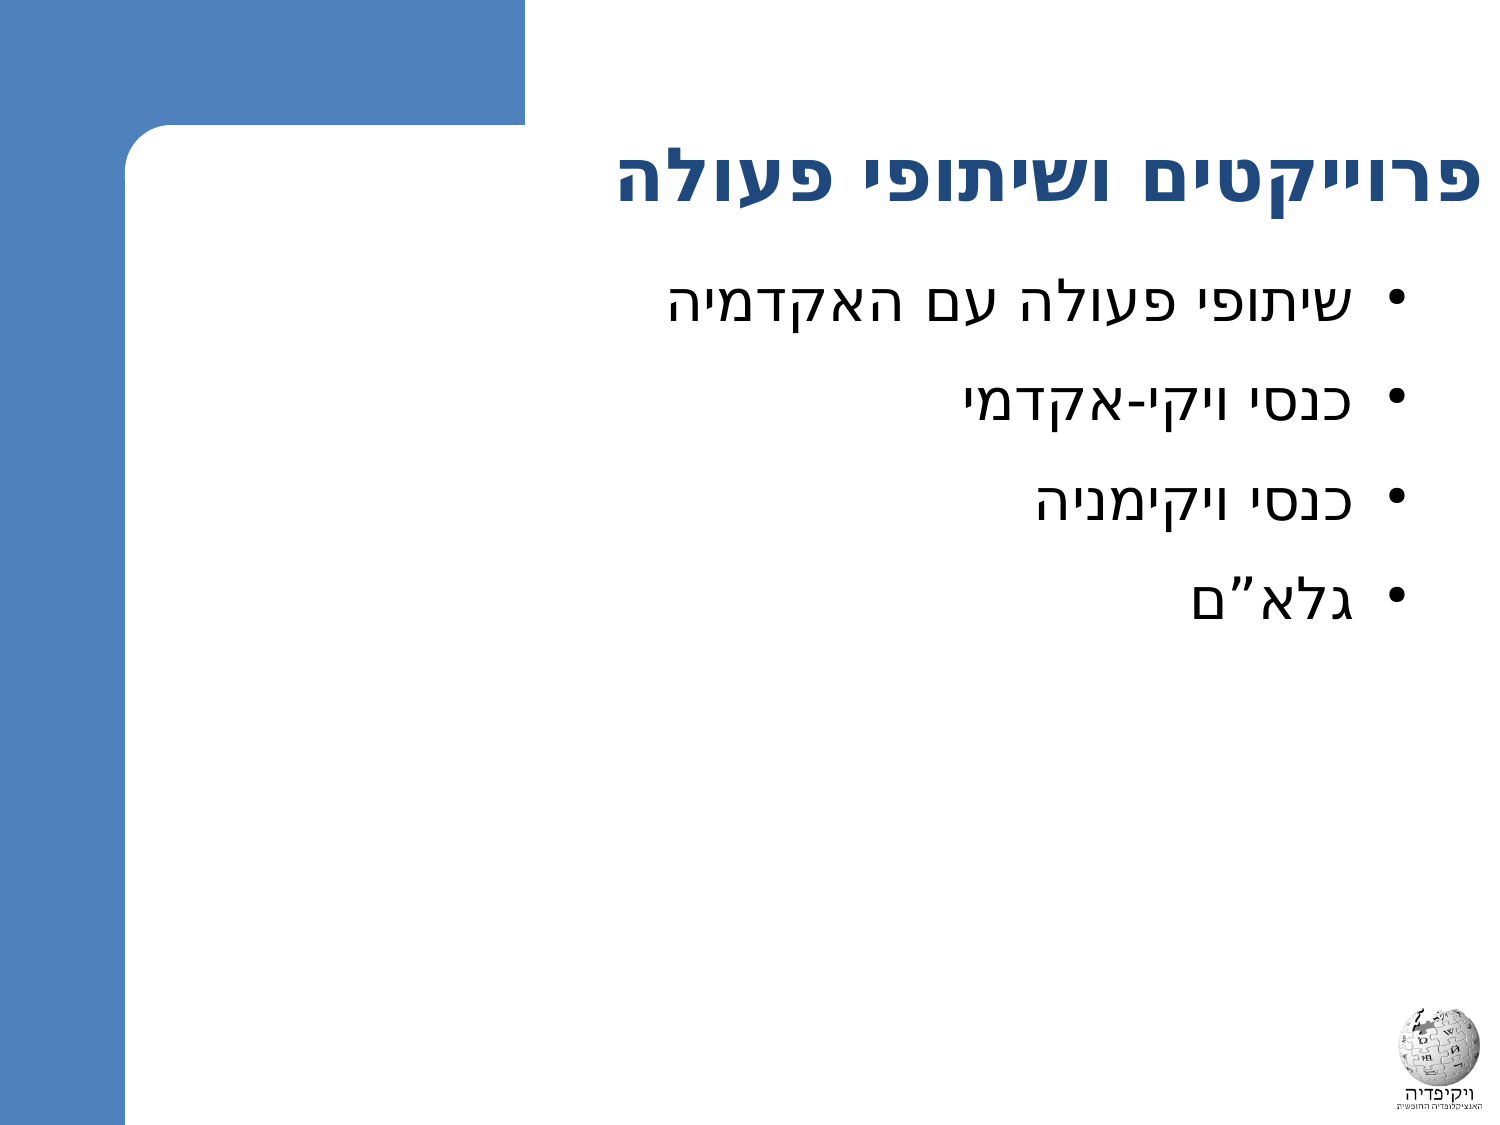

פרוייקטים ושיתופי פעולה
# שיתופי פעולה עם האקדמיה
כנסי ויקי-אקדמי
כנסי ויקימניה
גלא”ם